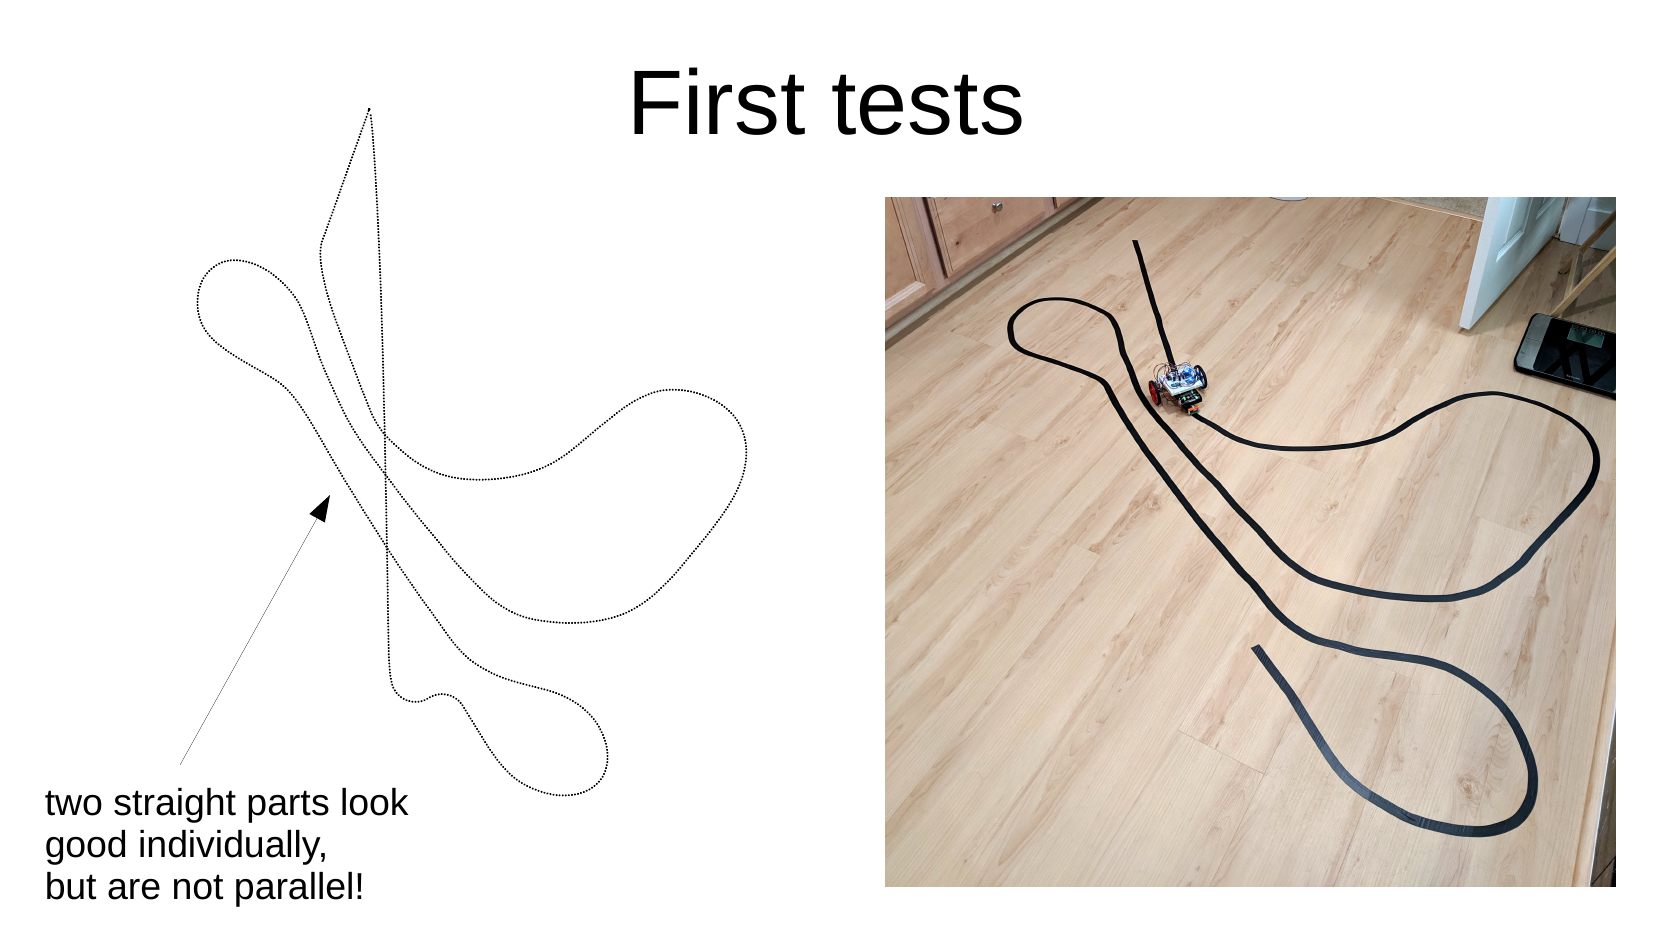

# First tests
two straight parts look
good individually,
but are not parallel!
log_190728_1.csv